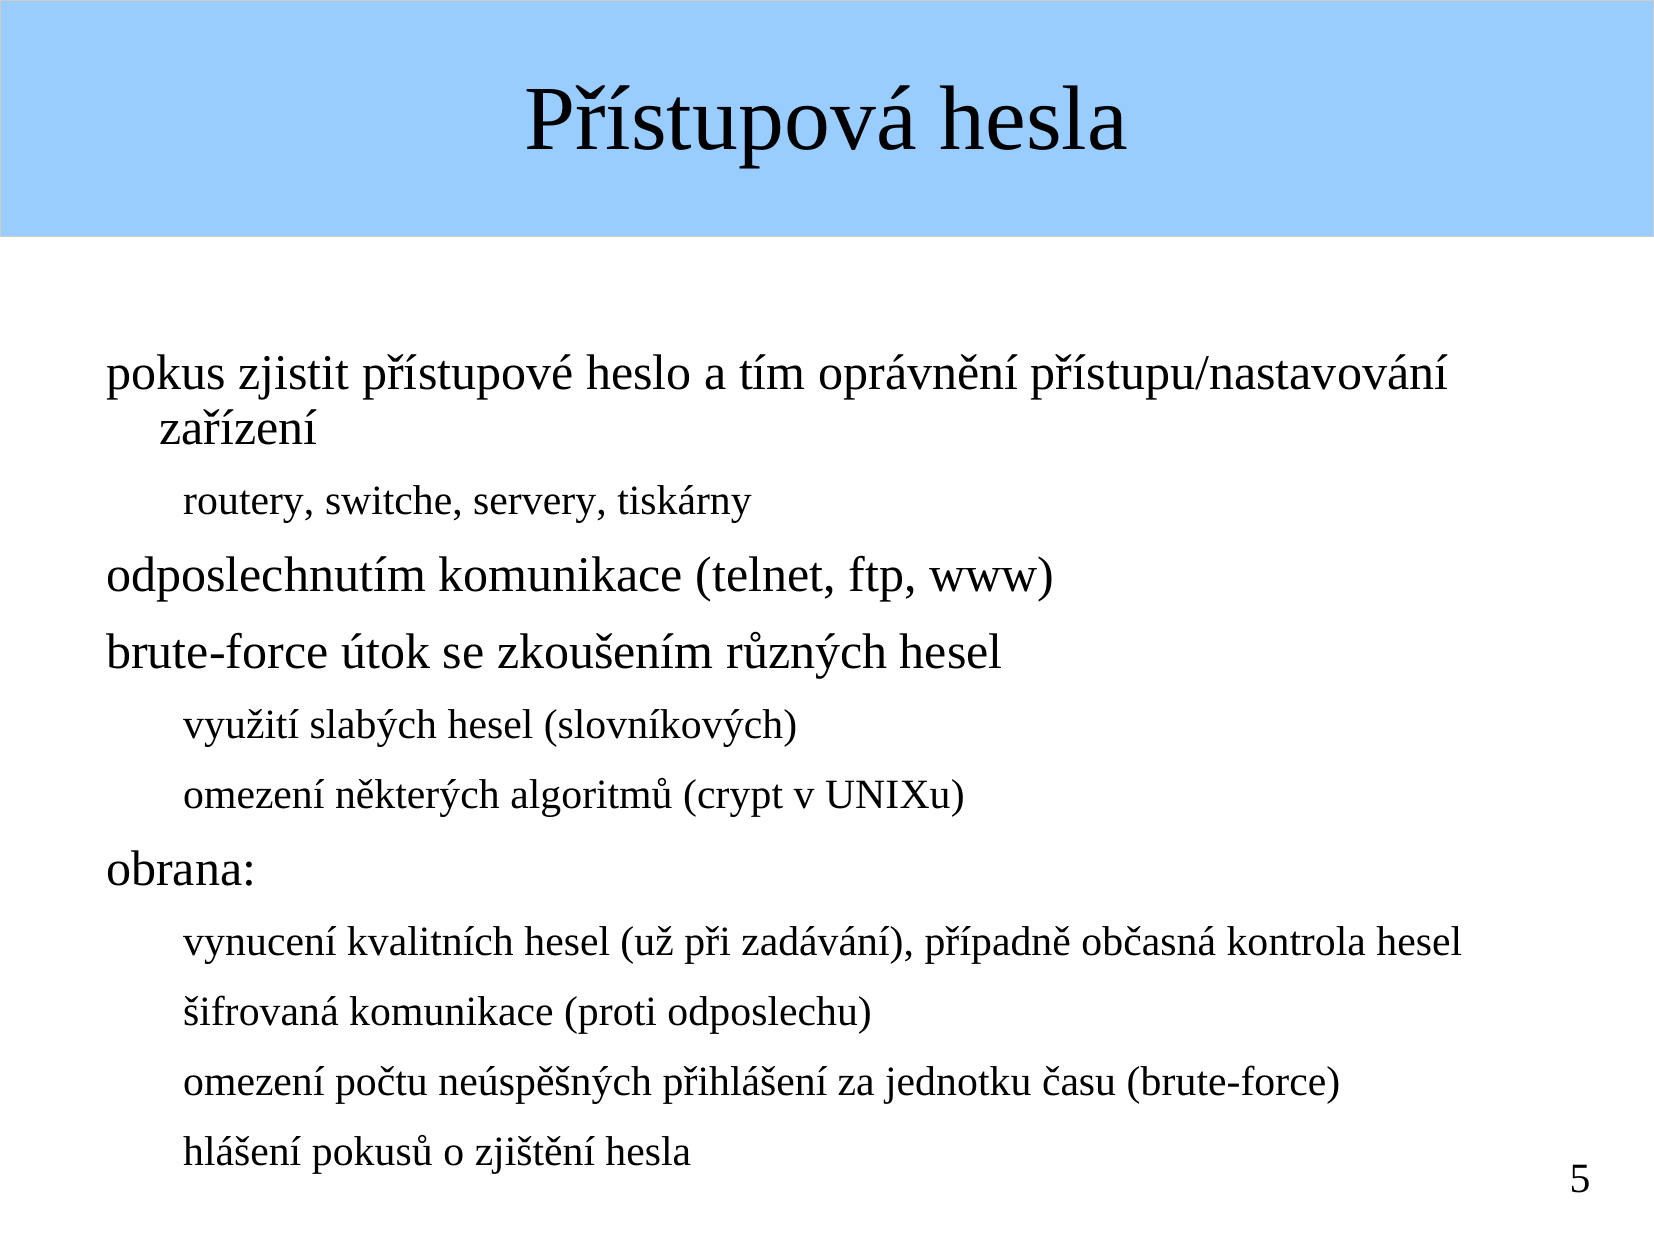

# Přístupová hesla
pokus zjistit přístupové heslo a tím oprávnění přístupu/nastavování zařízení
routery, switche, servery, tiskárny
odposlechnutím komunikace (telnet, ftp, www)
brute-force útok se zkoušením různých hesel
využití slabých hesel (slovníkových)
omezení některých algoritmů (crypt v UNIXu)
obrana:
vynucení kvalitních hesel (už při zadávání), případně občasná kontrola hesel
šifrovaná komunikace (proti odposlechu)
omezení počtu neúspěšných přihlášení za jednotku času (brute-force)
hlášení pokusů o zjištění hesla